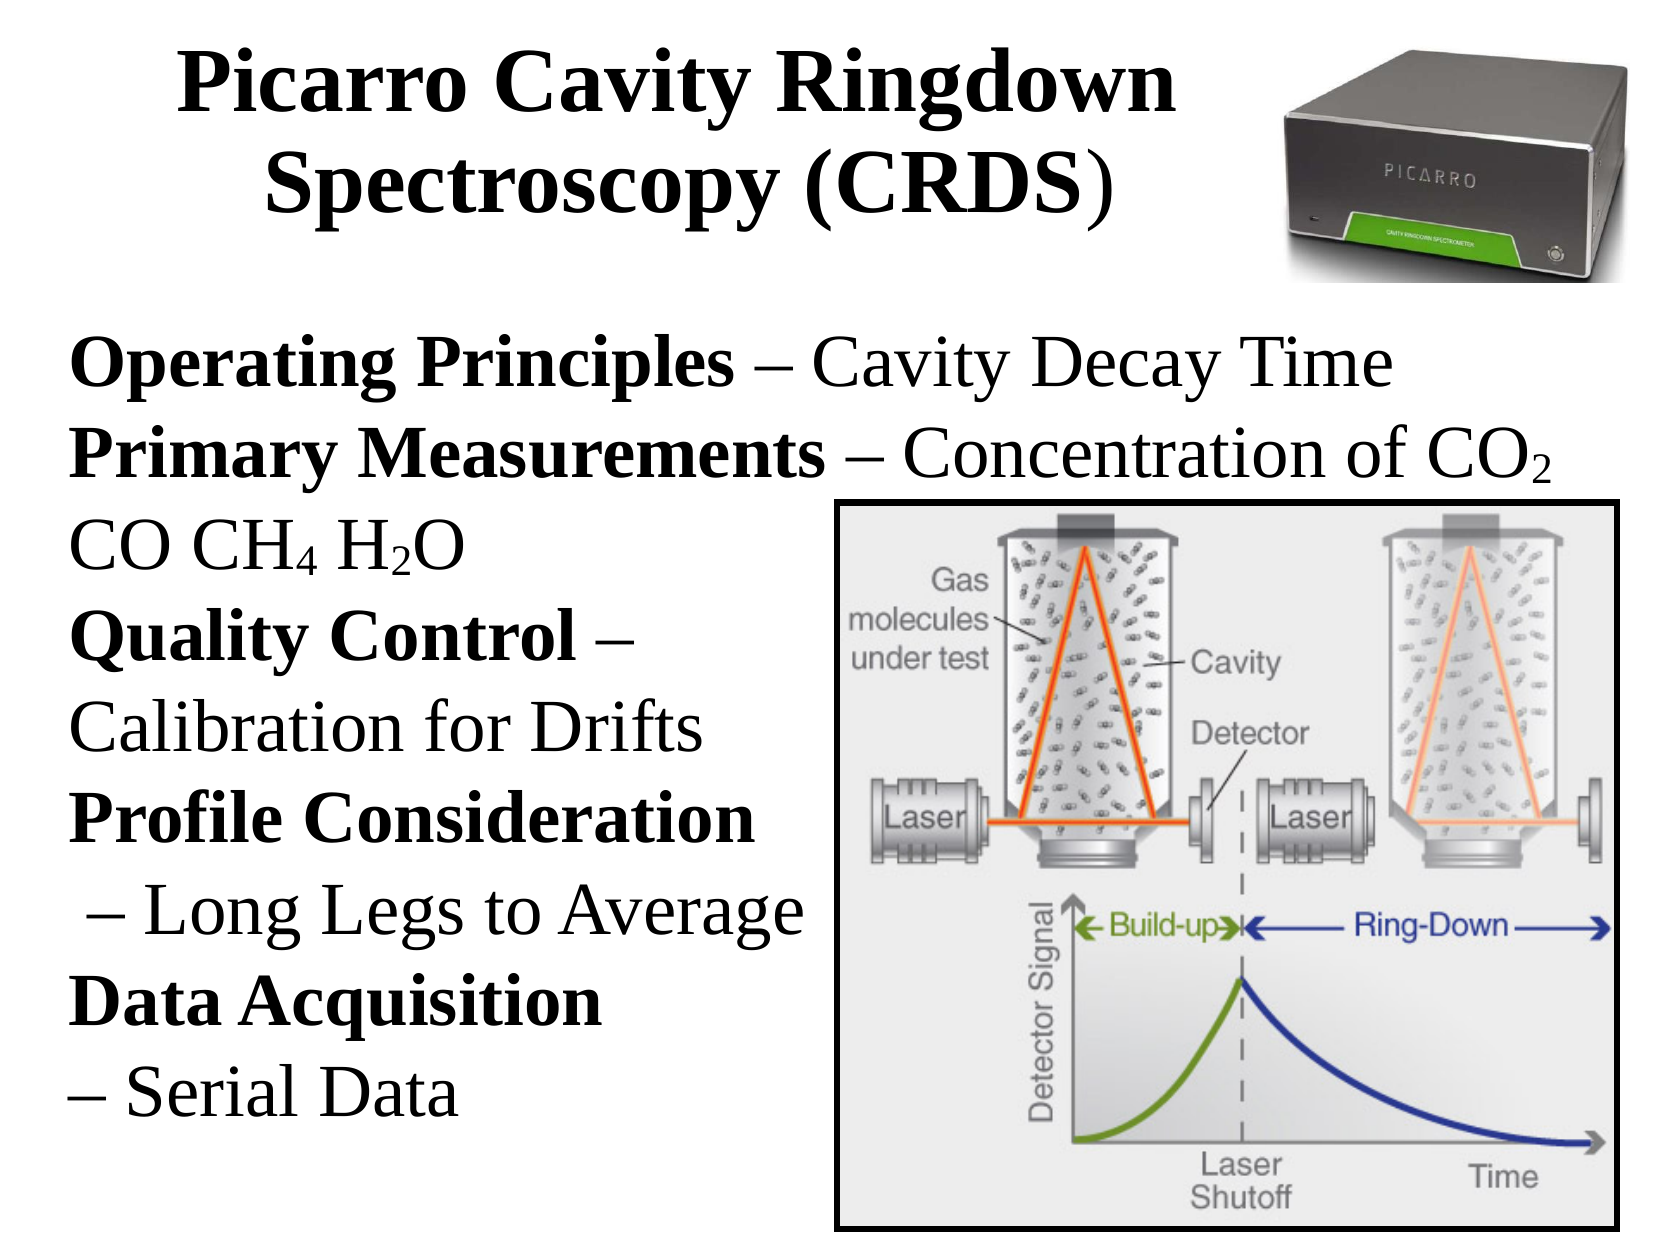

# Picarro Cavity Ringdown Spectroscopy (CRDS)
Operating Principles – Cavity Decay Time
Primary Measurements – Concentration of CO2 CO CH4 H2O
Quality Control –
Calibration for Drifts
Profile Consideration
 – Long Legs to Average
Data Acquisition
– Serial Data